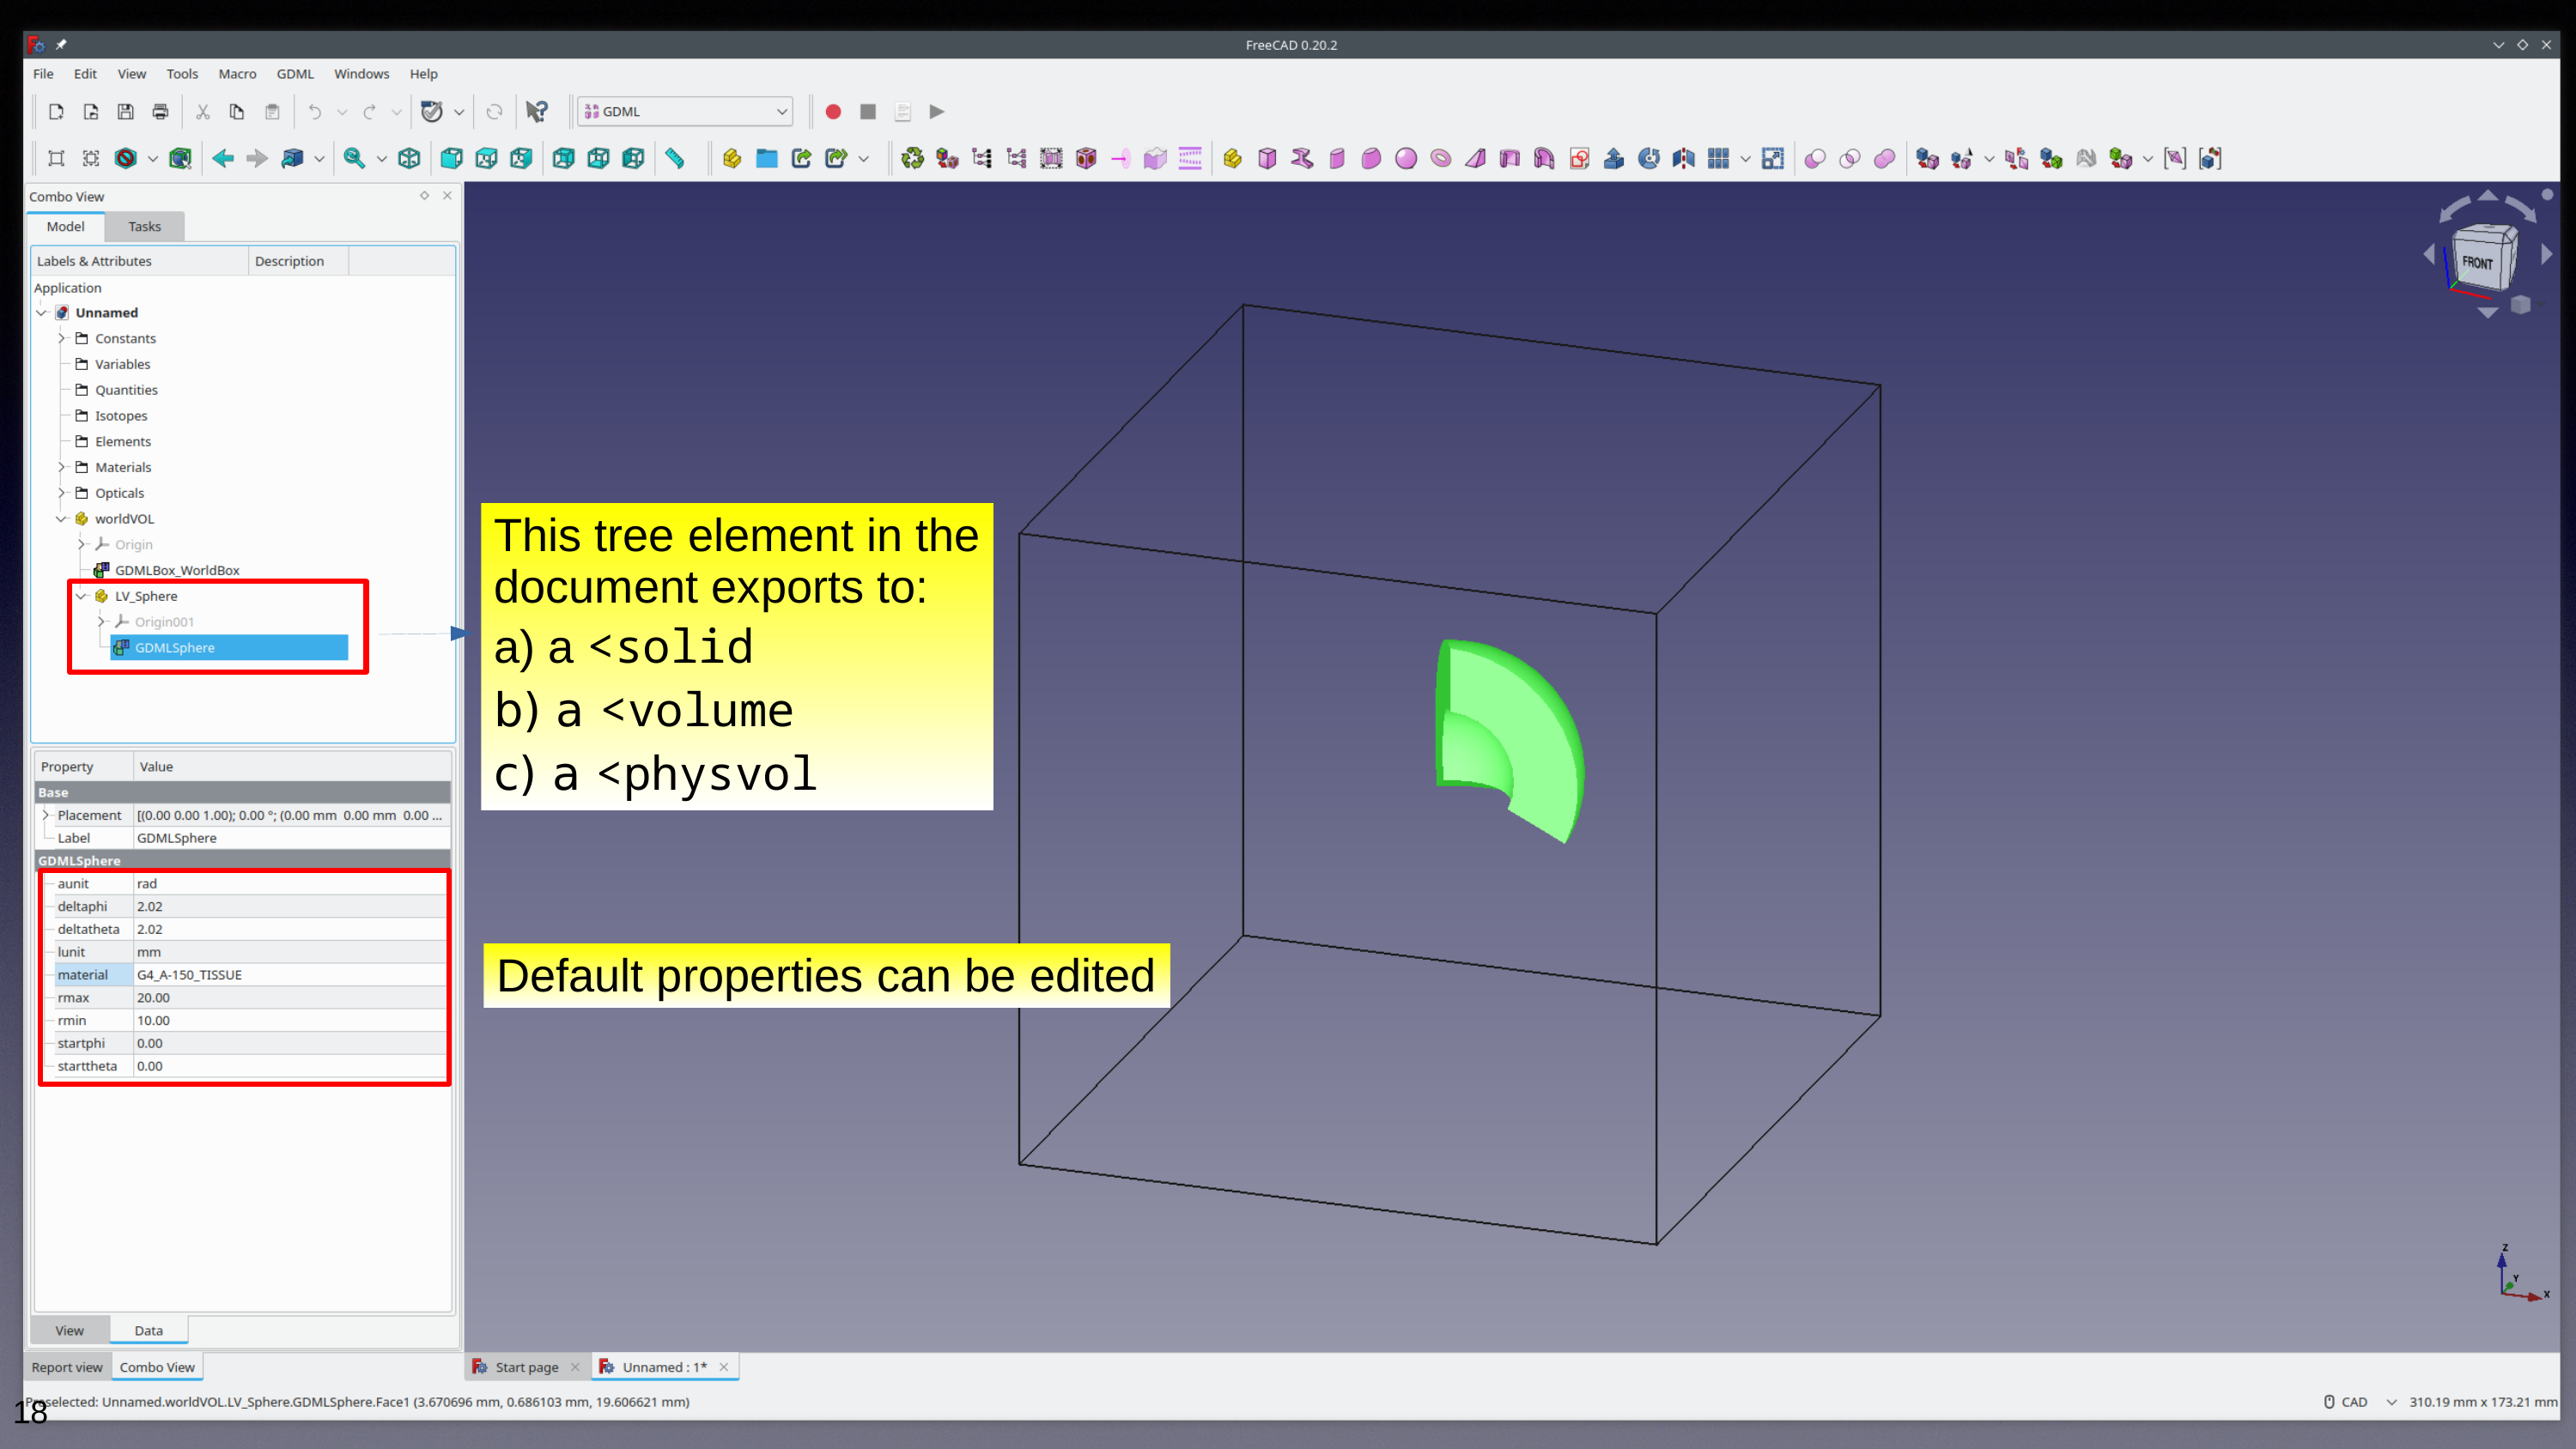

This tree element in the
document exports to:
a) a <solid
b) a <volume
c) a <physvol
Default properties can be edited
18